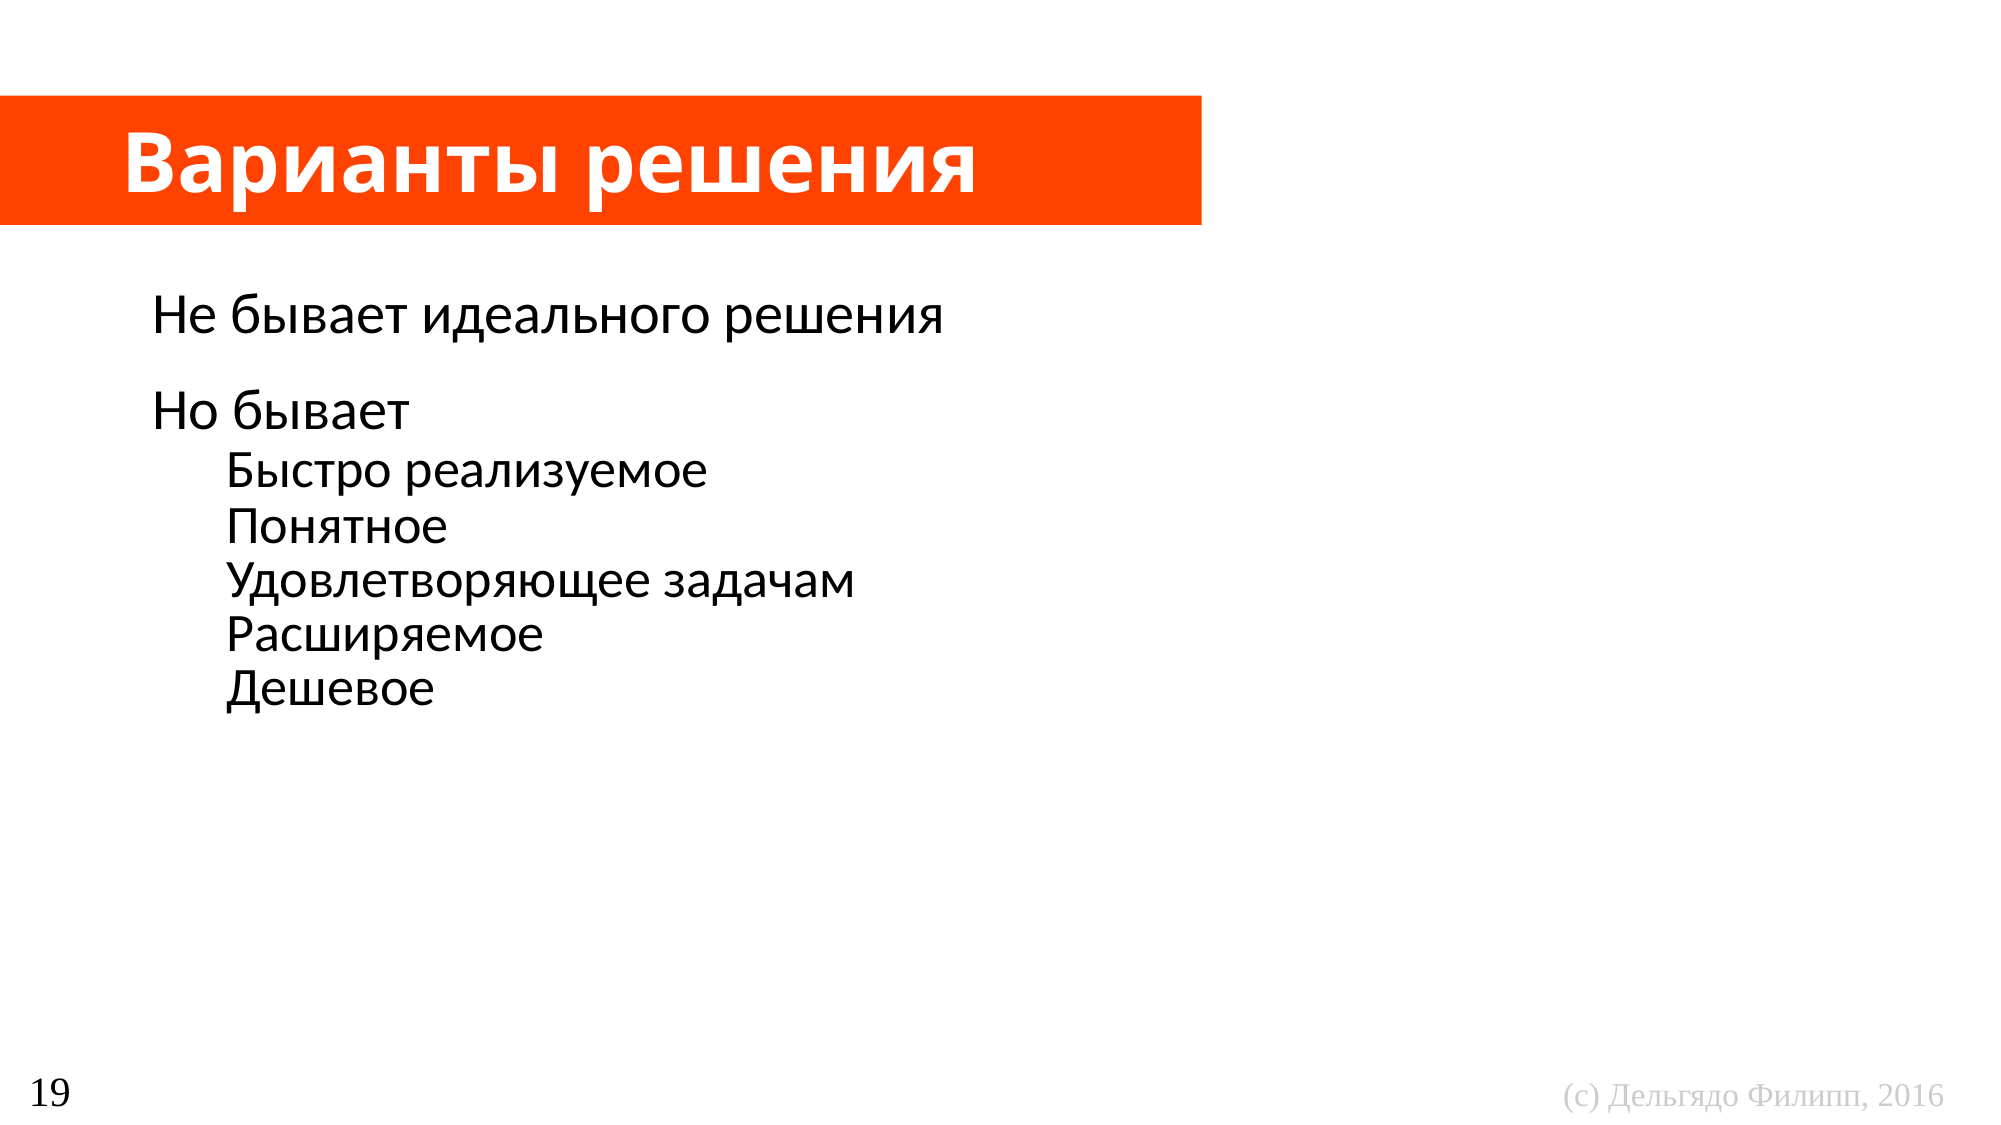

# Варианты решения
Не бывает идеального решения
Но бывает
	Быстро реализуемое
	Понятное
	Удовлетворяющее задачам
	Расширяемое
	Дешевое
19
(c) Дельгядо Филипп, 2016